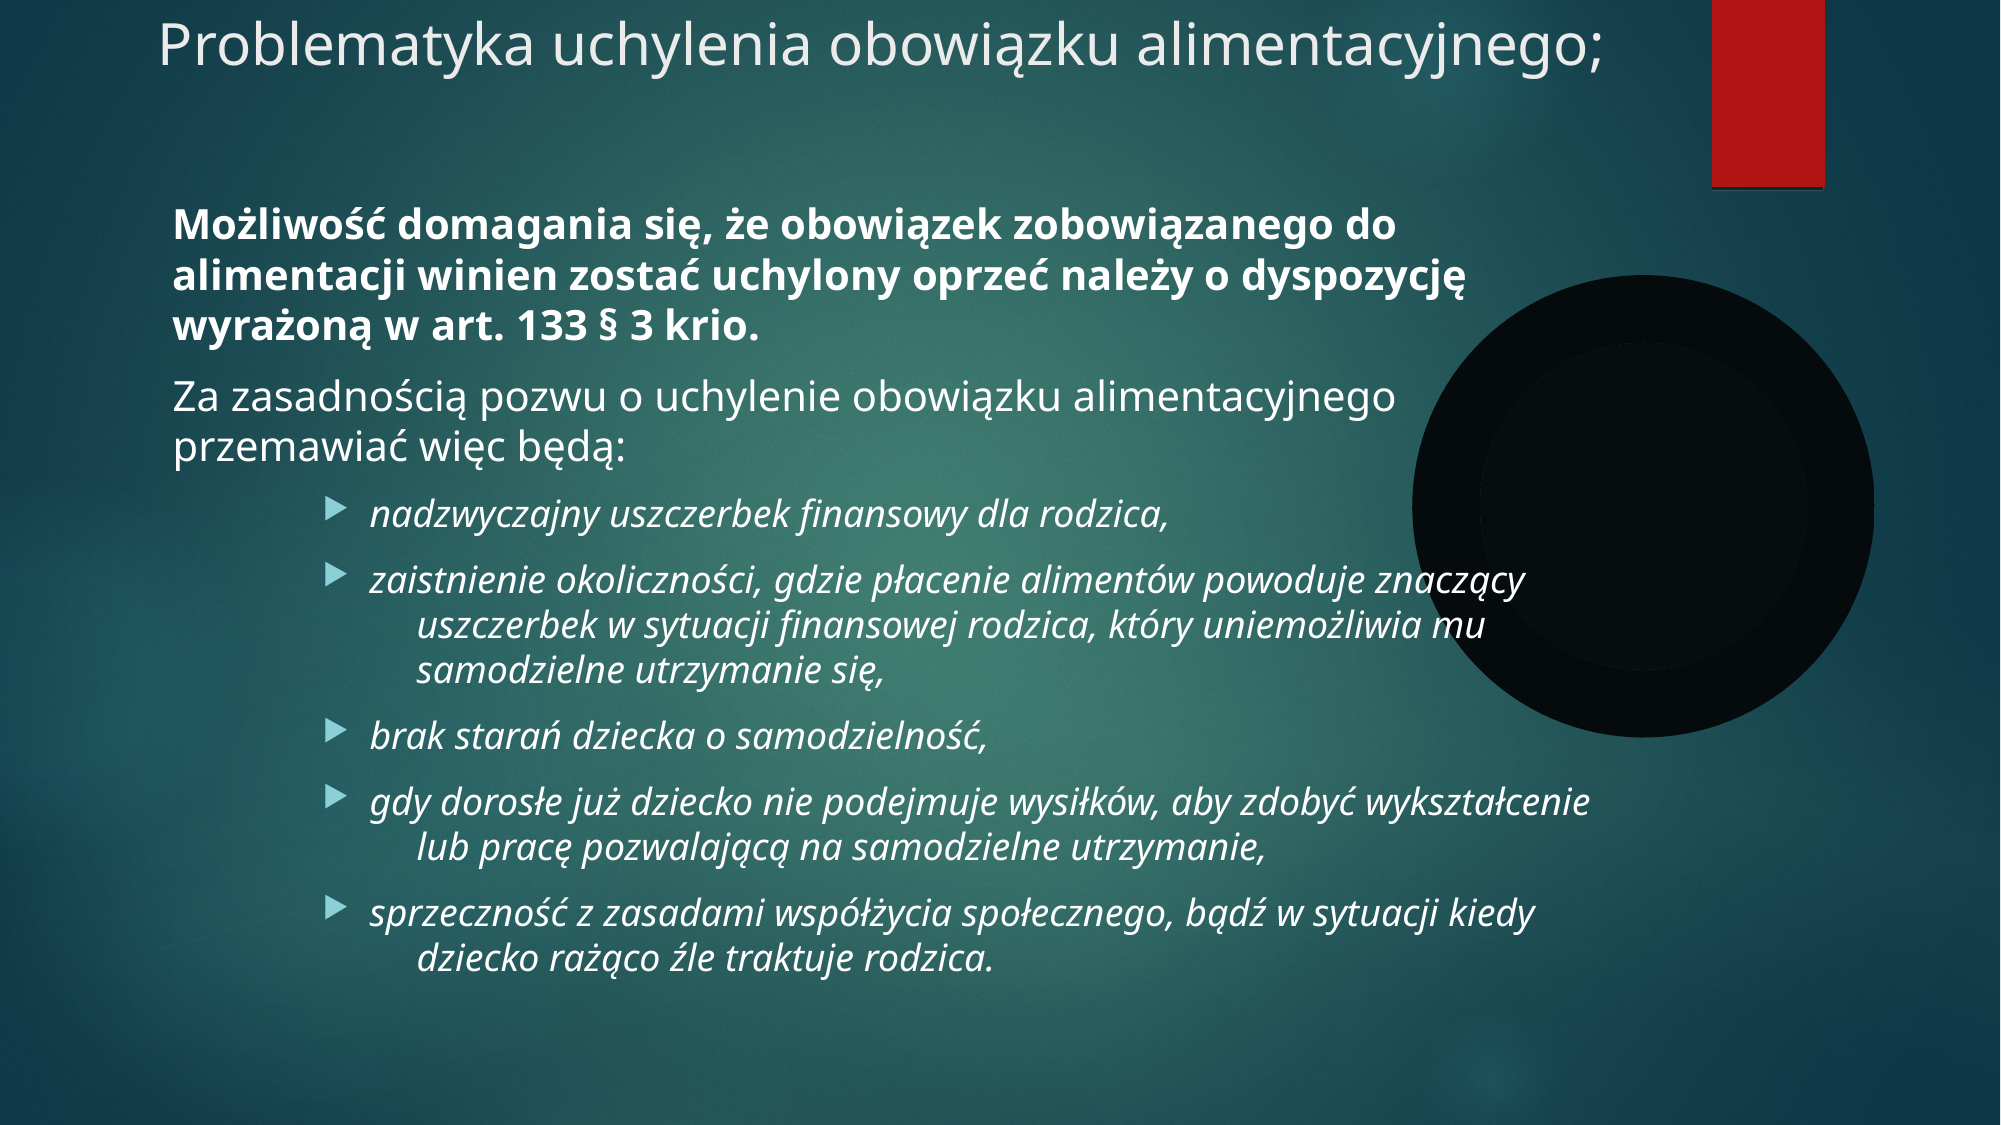

# Problematyka uchylenia obowiązku alimentacyjnego;
Możliwość domagania się, że obowiązek zobowiązanego do alimentacji winien zostać uchylony oprzeć należy o dyspozycję wyrażoną w art. 133 § 3 krio.
Za zasadnością pozwu o uchylenie obowiązku alimentacyjnego przemawiać więc będą:
nadzwyczajny uszczerbek finansowy dla rodzica,
zaistnienie okoliczności, gdzie płacenie alimentów powoduje znaczący uszczerbek w sytuacji finansowej rodzica, który uniemożliwia mu samodzielne utrzymanie się,
brak starań dziecka o samodzielność,
gdy dorosłe już dziecko nie podejmuje wysiłków, aby zdobyć wykształcenie lub pracę pozwalającą na samodzielne utrzymanie,
sprzeczność z zasadami współżycia społecznego, bądź w sytuacji kiedy dziecko rażąco źle traktuje rodzica.